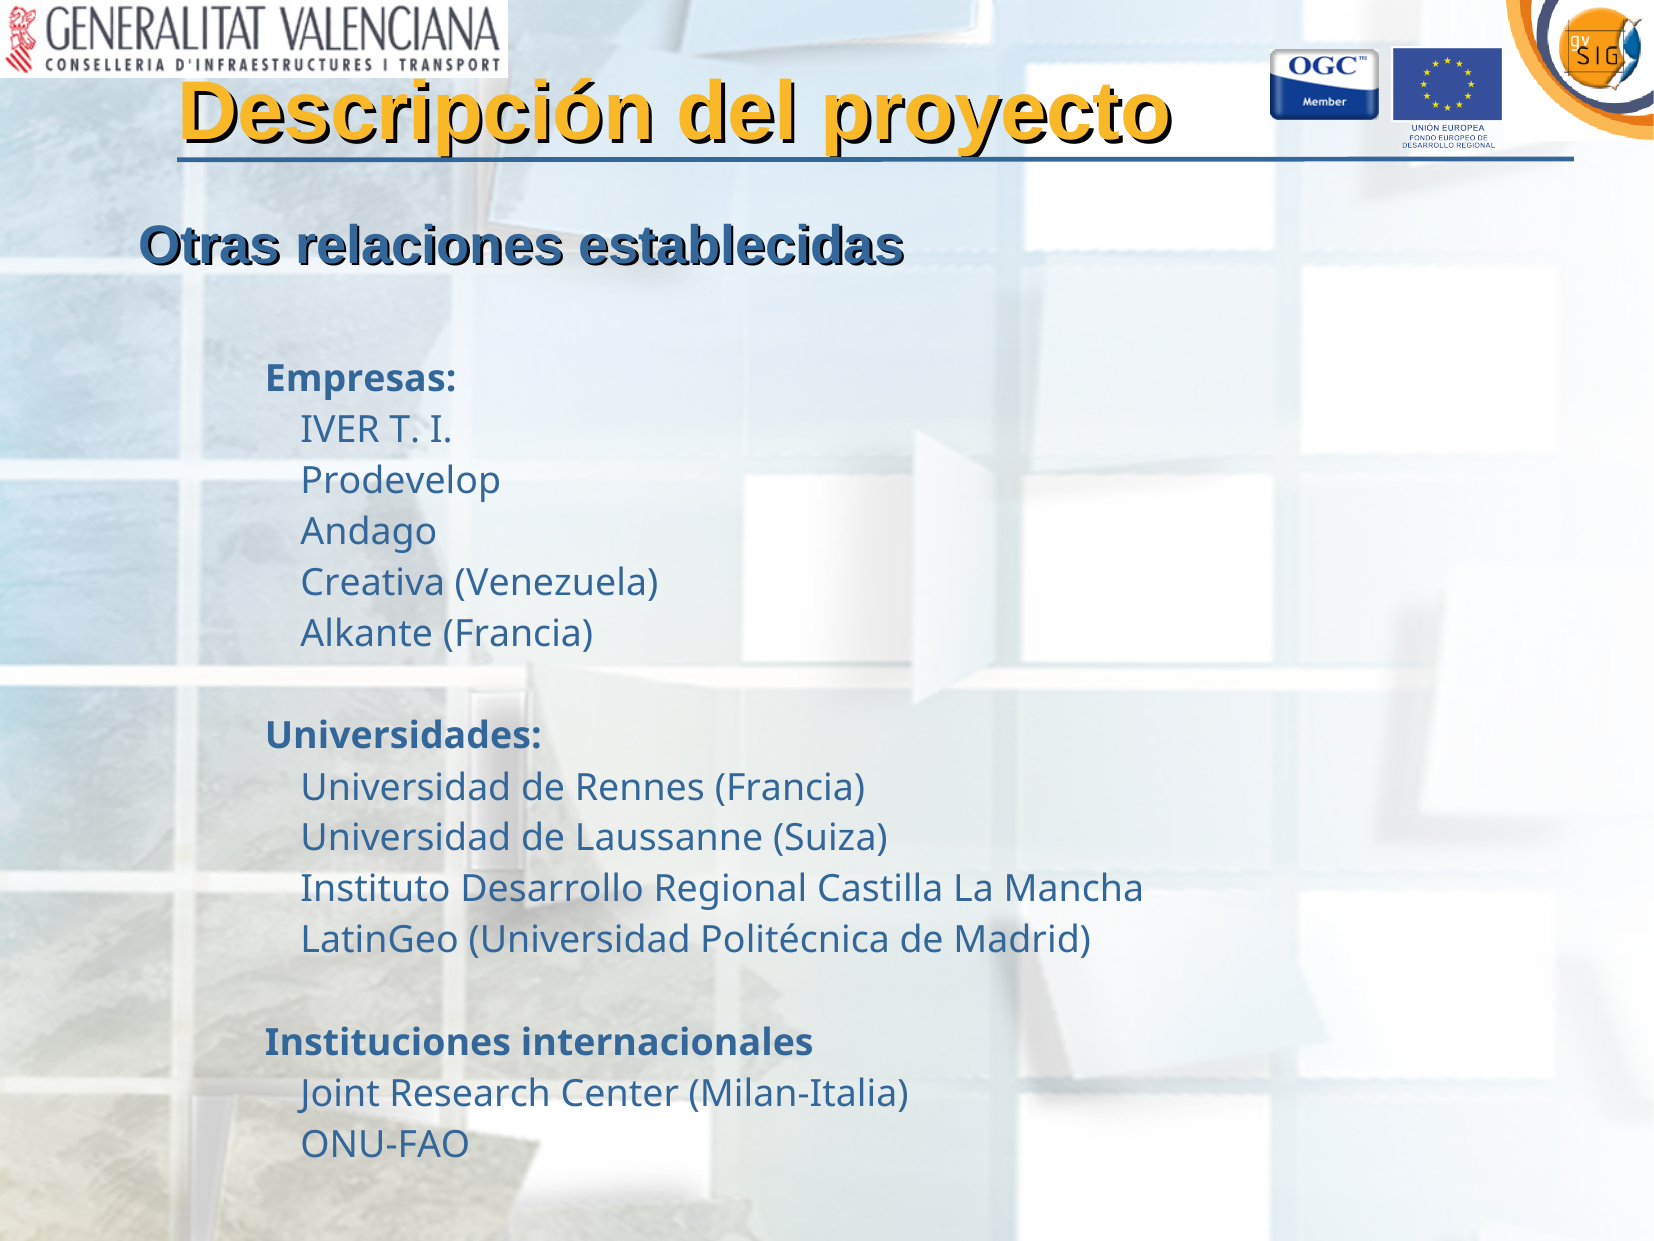

# Descripción del proyecto
Otras relaciones establecidas
 Empresas:
 IVER T. I.
 Prodevelop
 Andago
 Creativa (Venezuela)
 Alkante (Francia)
 Universidades:
 Universidad de Rennes (Francia)
 Universidad de Laussanne (Suiza)
 Instituto Desarrollo Regional Castilla La Mancha
 LatinGeo (Universidad Politécnica de Madrid)
 Instituciones internacionales
 Joint Research Center (Milan-Italia)
 ONU-FAO